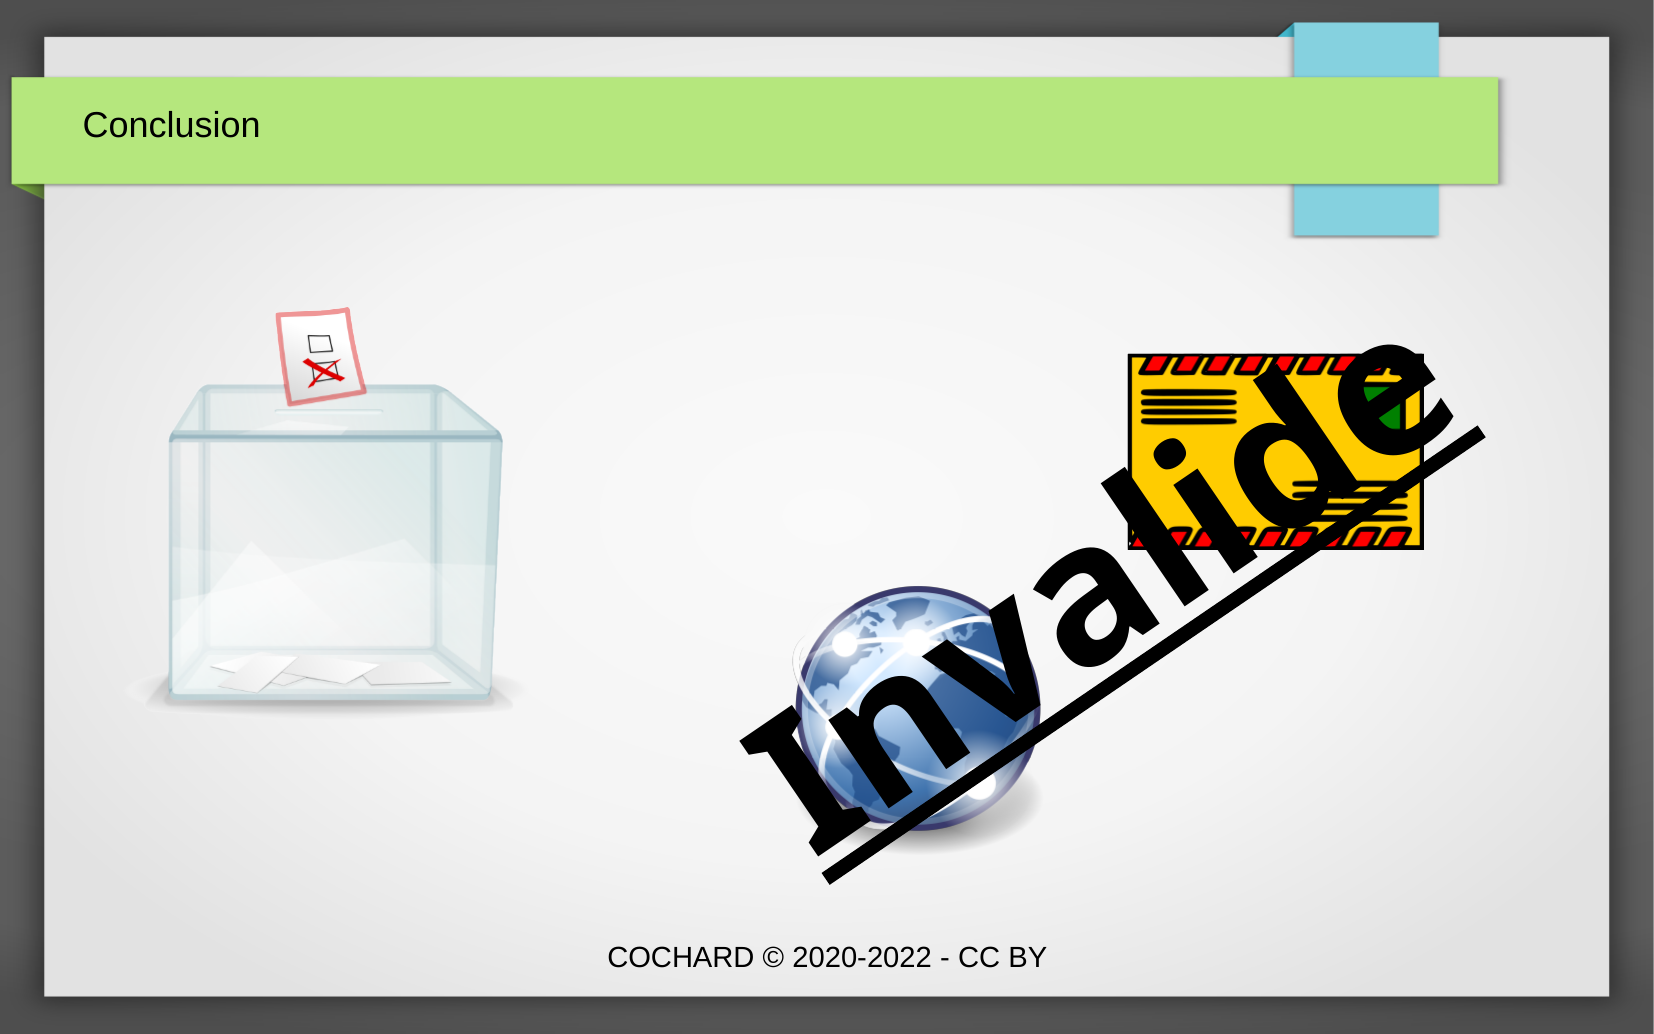

# Conclusion
Invalide
COCHARD © 2020-2022 - CC BY